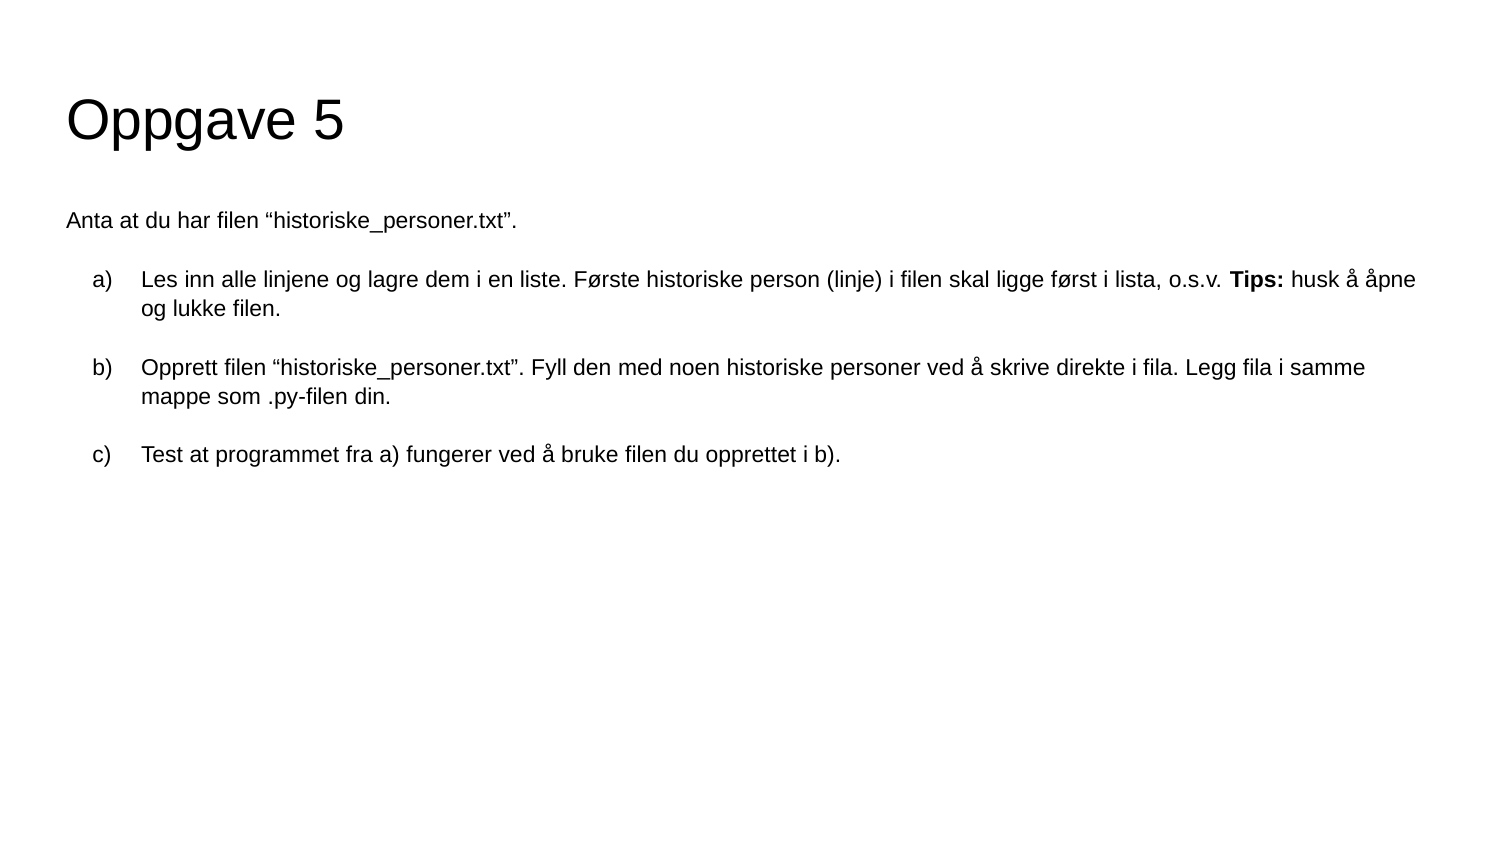

# Oppgave 5
Anta at du har filen “historiske_personer.txt”.
Les inn alle linjene og lagre dem i en liste. Første historiske person (linje) i filen skal ligge først i lista, o.s.v. Tips: husk å åpne og lukke filen.
Opprett filen “historiske_personer.txt”. Fyll den med noen historiske personer ved å skrive direkte i fila. Legg fila i samme mappe som .py-filen din.
Test at programmet fra a) fungerer ved å bruke filen du opprettet i b).